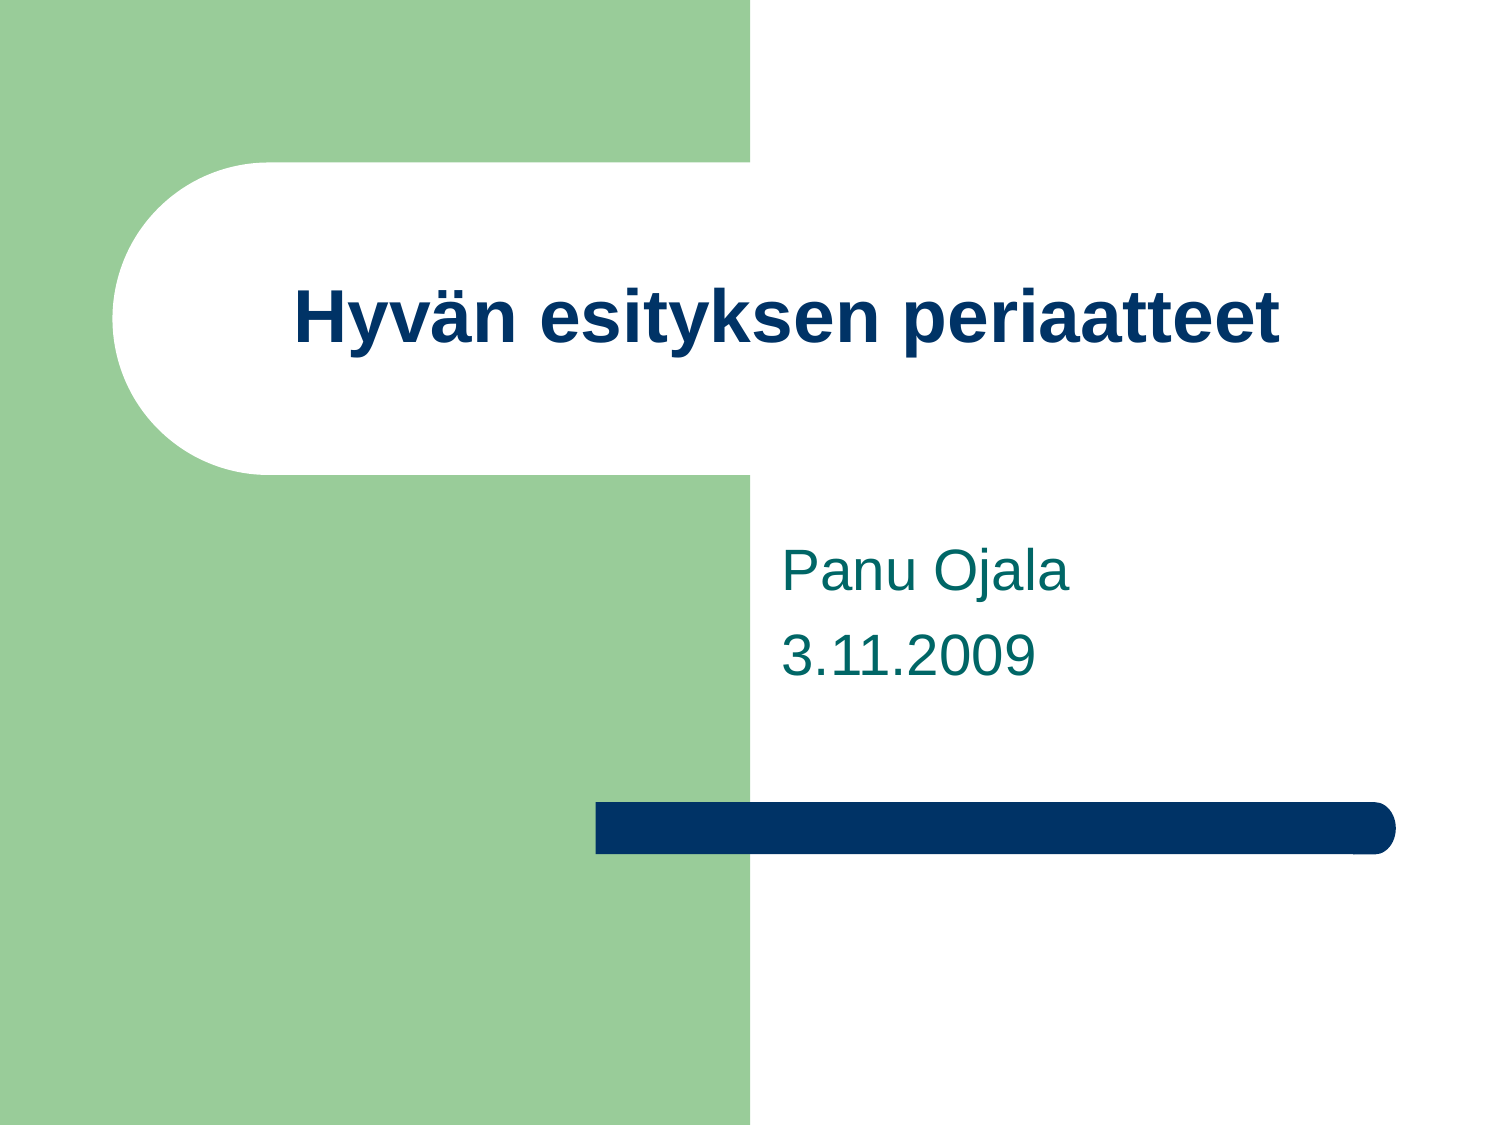

# Hyvän esityksen periaatteet
Panu Ojala
3.11.2009